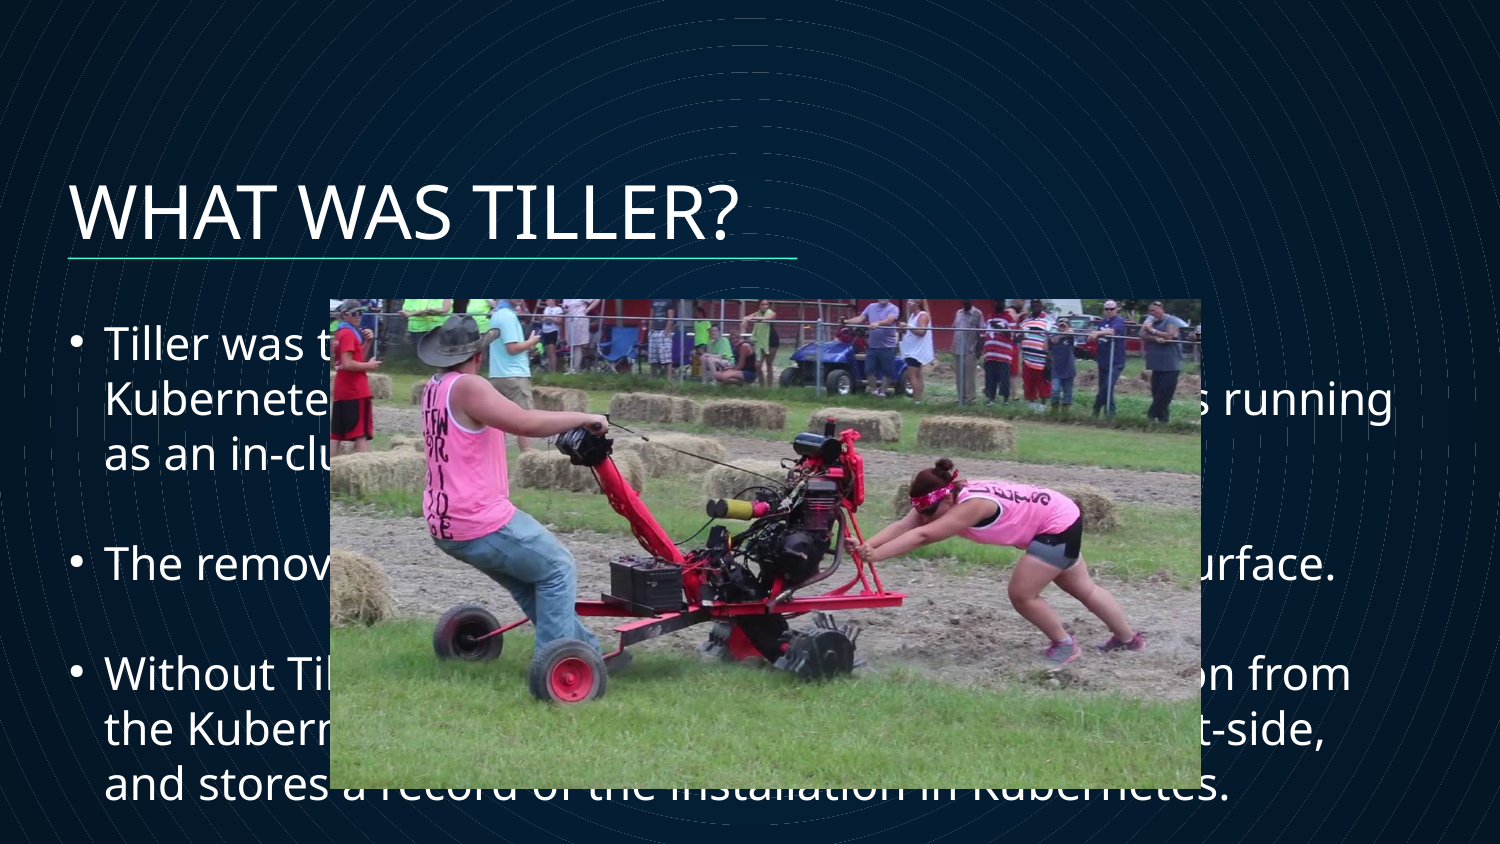

# WHAT WAS TILLER?
Tiller was the service that communicated with the Kubernetes API to manage Helm packages and was running as an in-cluster service.
The removal of Tiller was to reduce cluster attack surface.
Without Tiller in Helm 3 it simply fetches information from the Kubernetes API server, renders the Charts client-side, and stores a record of the installation in Kubernetes.